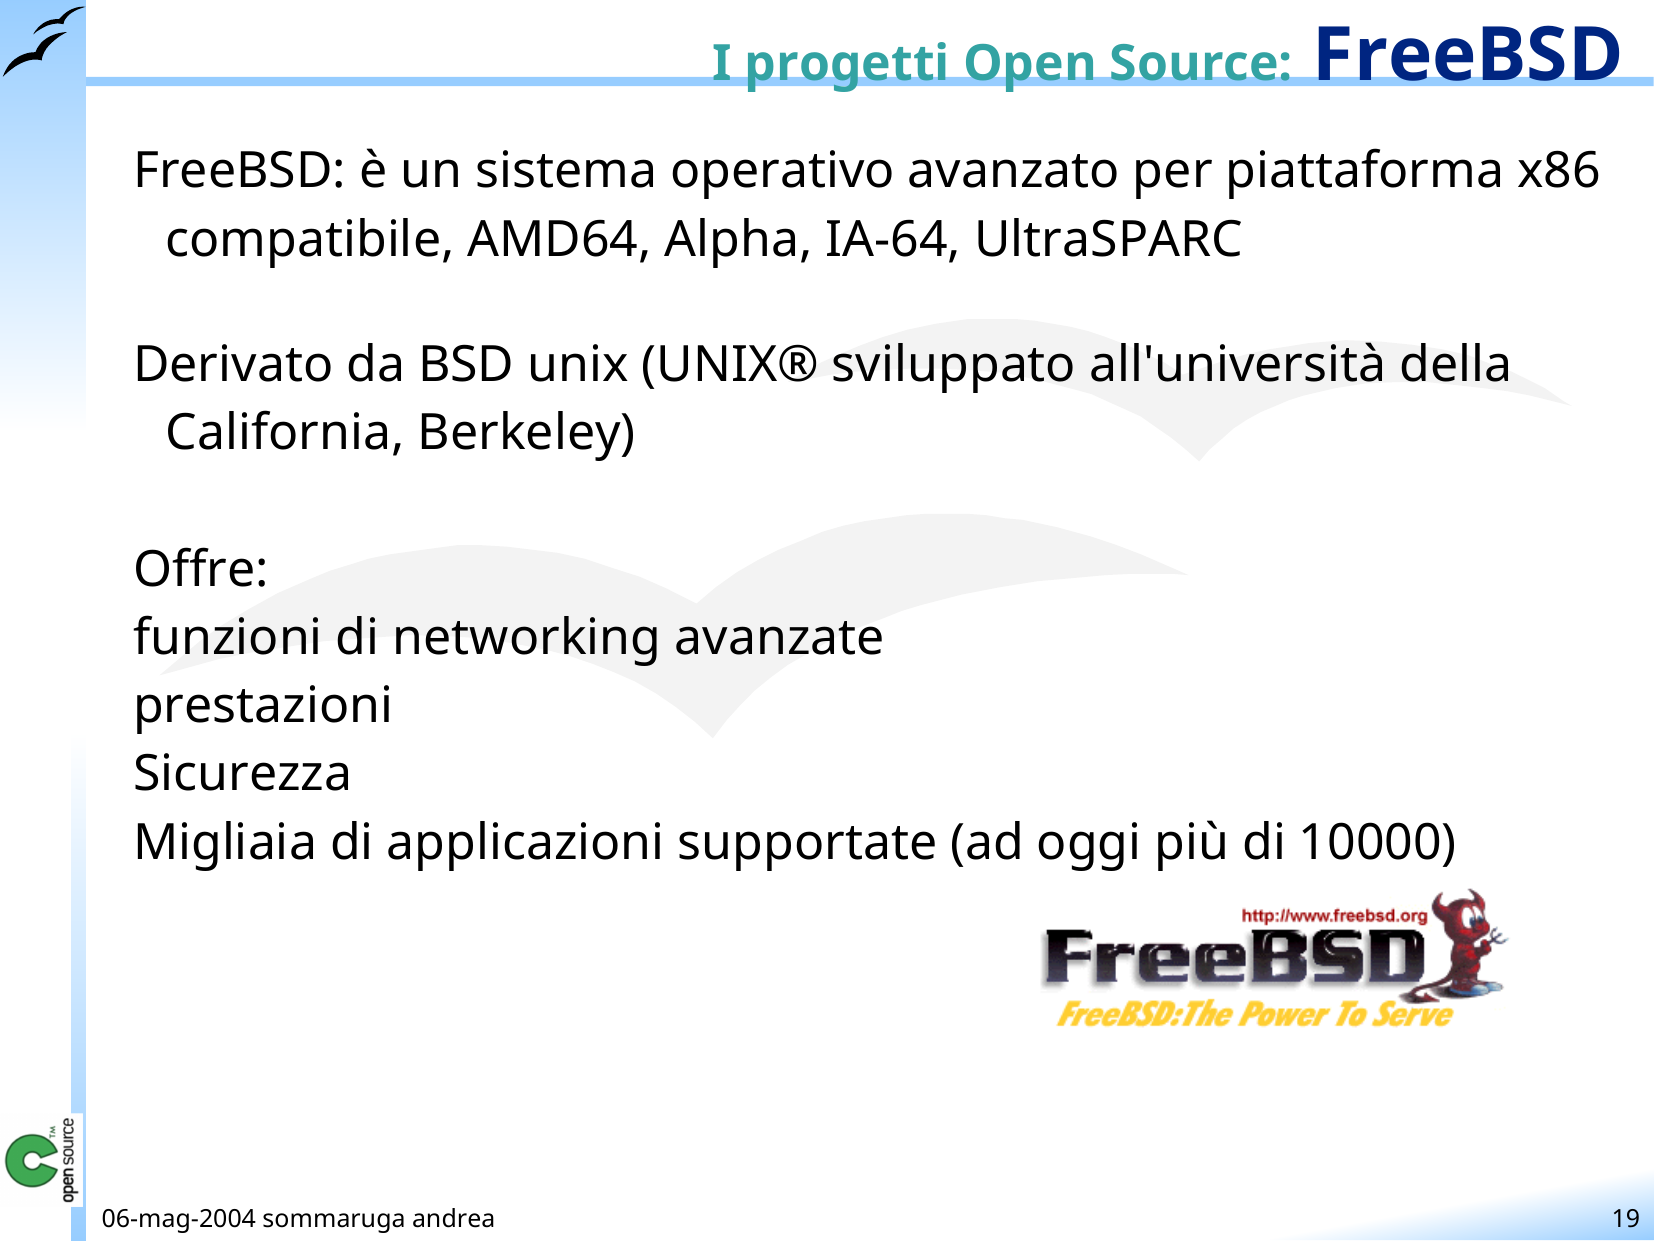

# I progetti Open Source: FreeBSD
FreeBSD: è un sistema operativo avanzato per piattaforma x86 compatibile, AMD64, Alpha, IA-64, UltraSPARC
Derivato da BSD unix (UNIX® sviluppato all'università della California, Berkeley)
Offre:
funzioni di networking avanzate
prestazioni
Sicurezza
Migliaia di applicazioni supportate (ad oggi più di 10000)